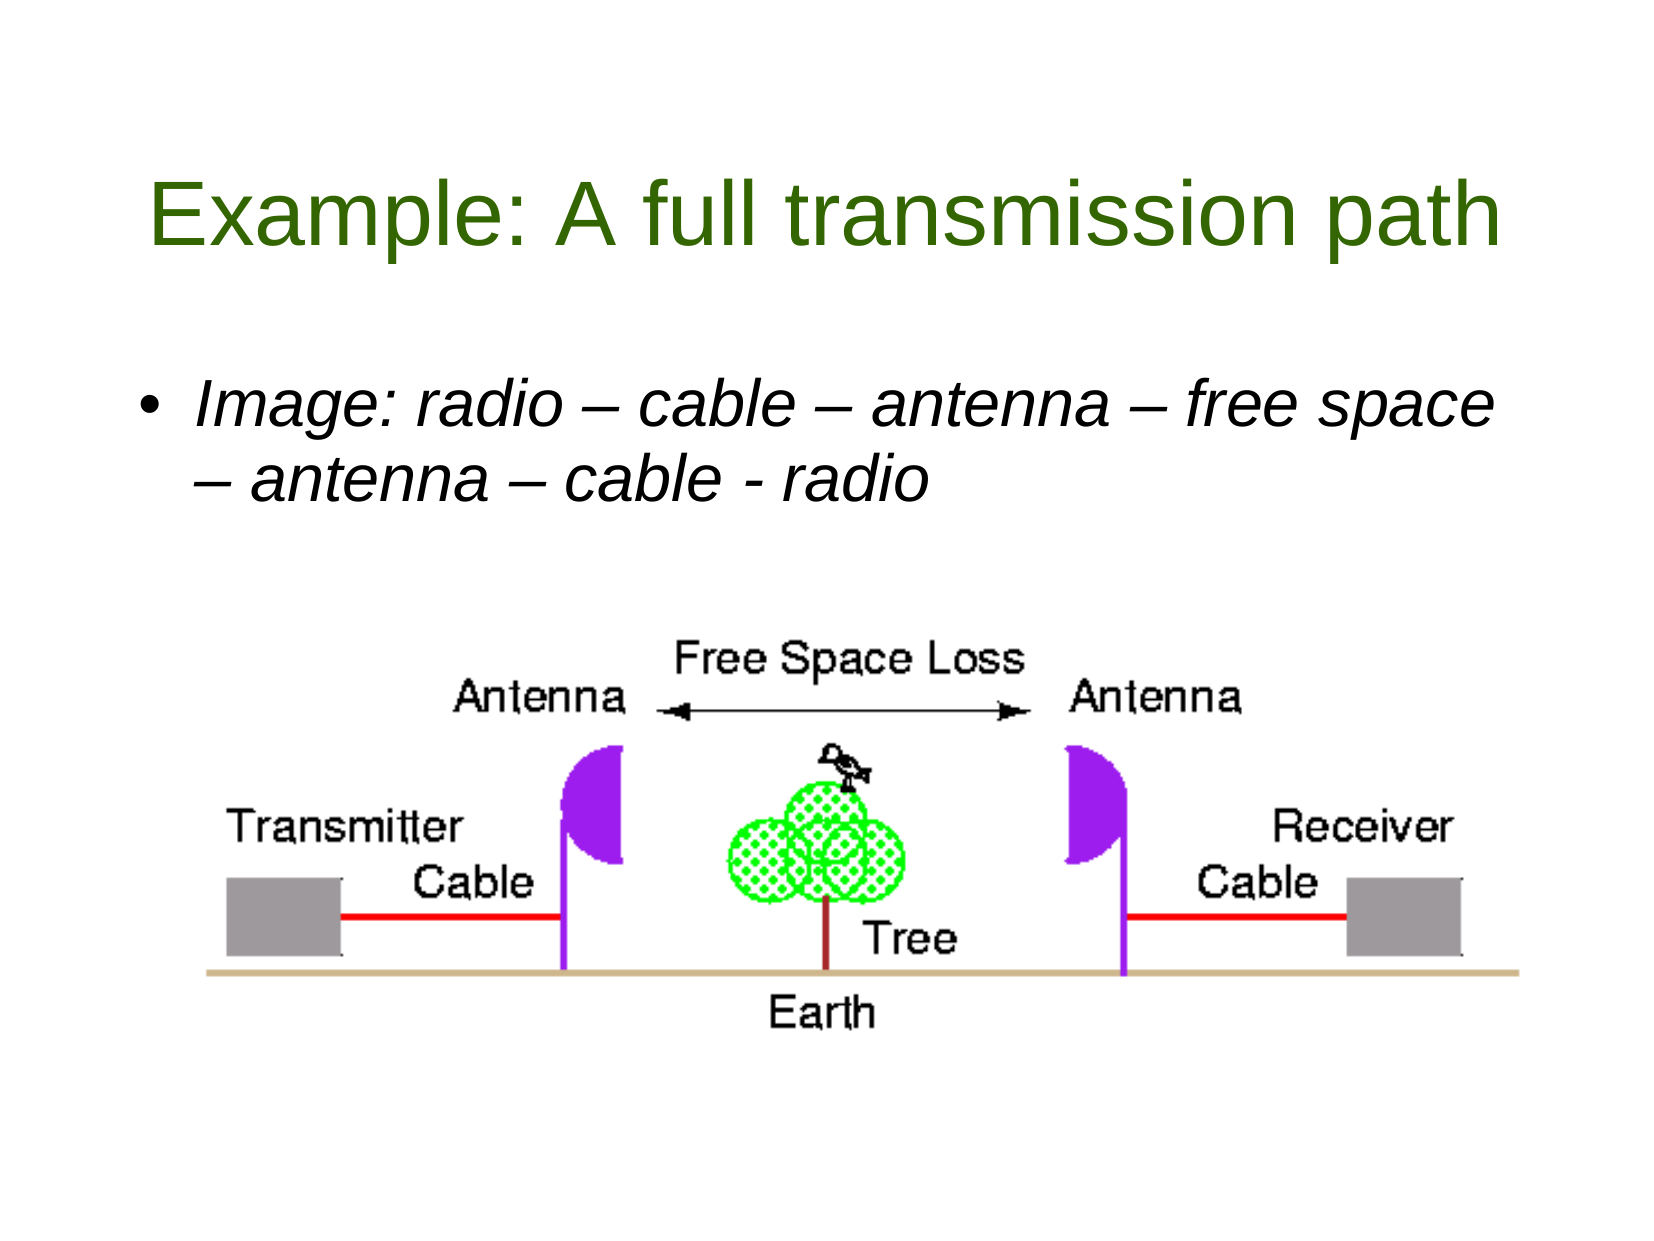

# Example: A full transmission path
Image: radio – cable – antenna – free space – antenna – cable - radio